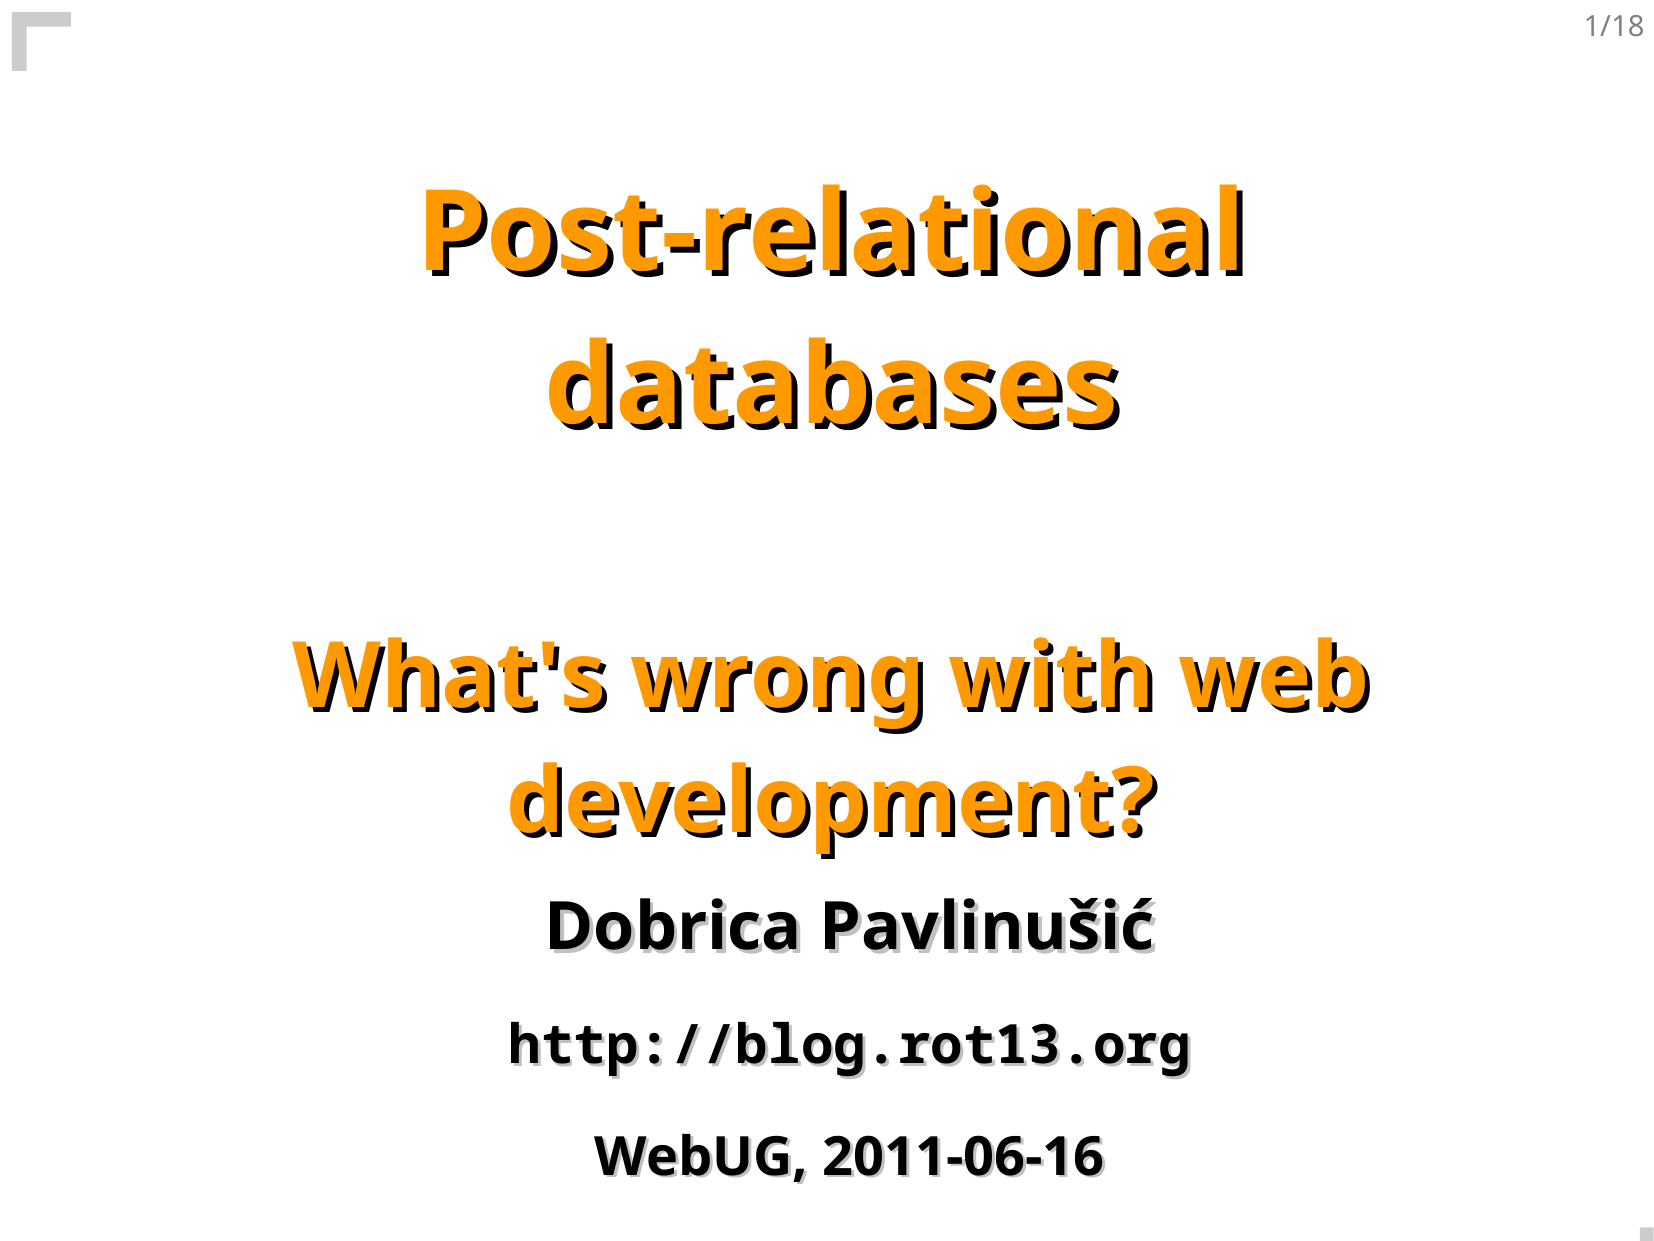

# Post-relational databases What's wrong with web development?
Dobrica Pavlinušić
http://blog.rot13.org
WebUG, 2011-06-16